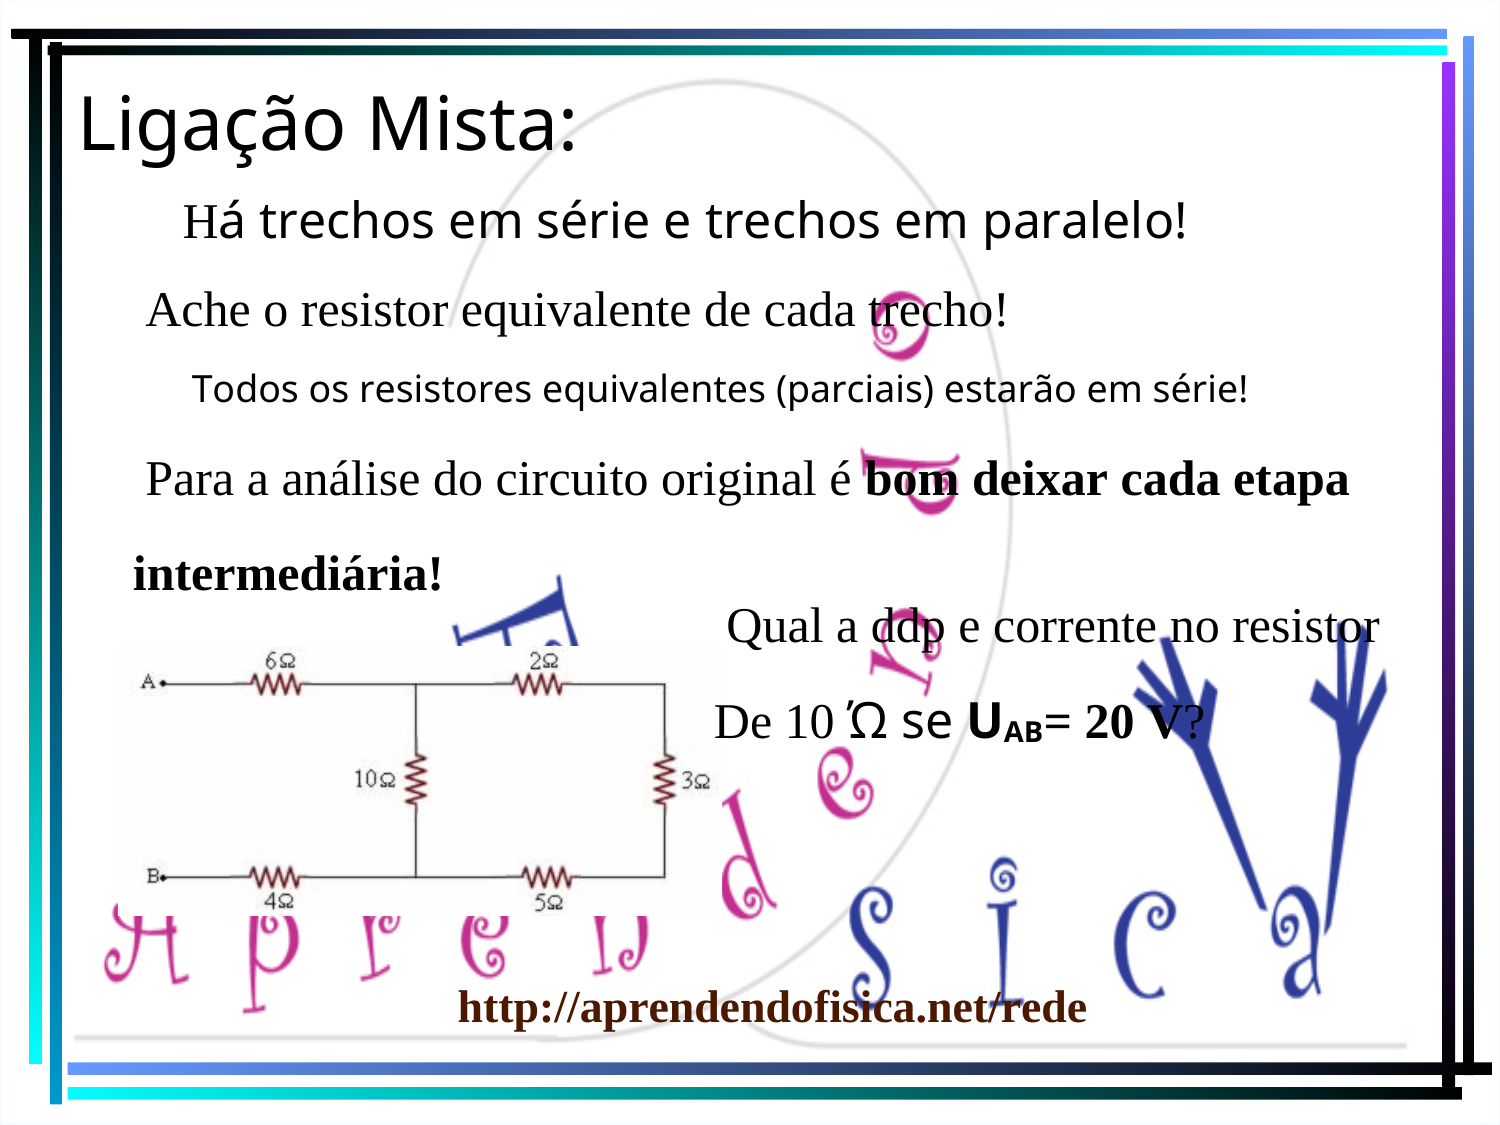

# Ligação Mista:
 Há trechos em série e trechos em paralelo!
 Ache o resistor equivalente de cada trecho!
Todos os resistores equivalentes (parciais) estarão em série!
 Para a análise do circuito original é bom deixar cada etapa
intermediária!
 Qual a ddp e corrente no resistor
De 10 Ώ se UAB= 20 V?
http://aprendendofisica.net/rede